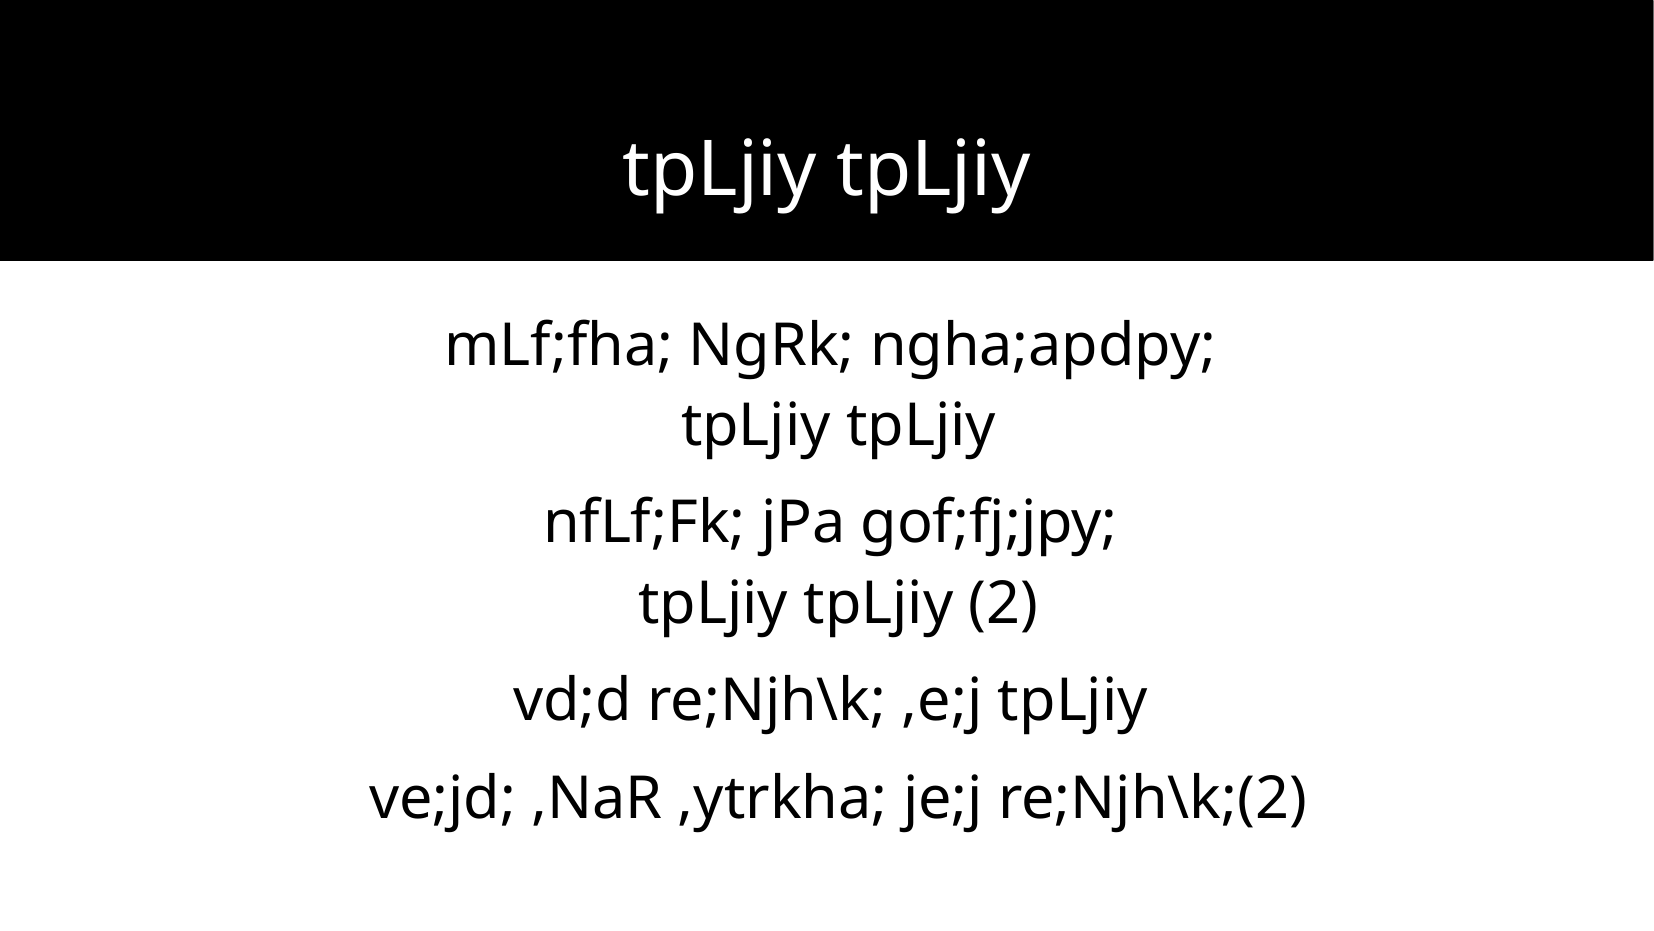

tpLjiy tpLjiy
# mLf;fha; NgRk; ngha;apdpy; tpLjiy tpLjiy
nfLf;Fk; jPa gof;fj;jpy;
tpLjiy tpLjiy (2)
vd;d re;Njh\k; ,e;j tpLjiy
ve;jd; ,NaR ,ytrkha; je;j re;Njh\k;(2)